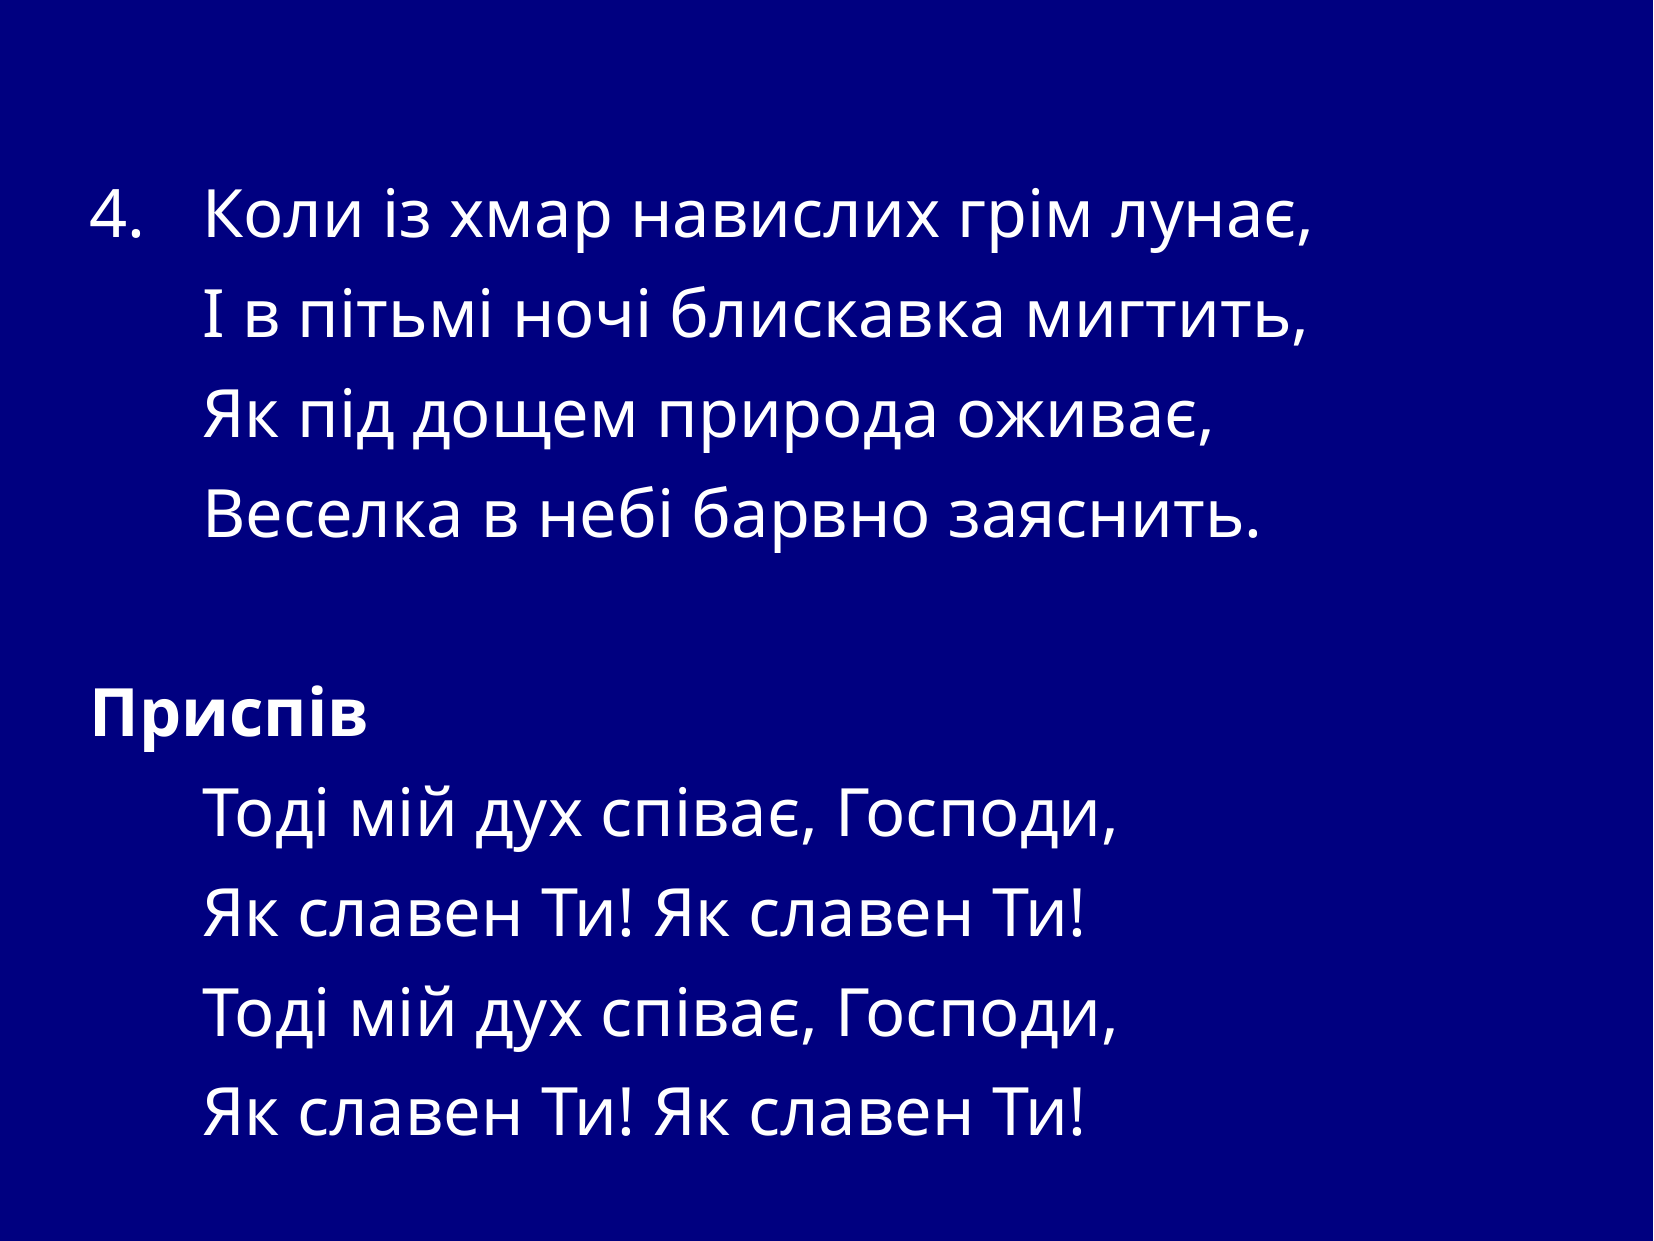

4.	Коли із хмар навислих грім лунає,
	І в пітьмі ночі блискавка мигтить,
	Як під дощем природа оживає,
	Веселка в небі барвно заяснить.
Приспів
	Тоді мій дух співає, Господи,
	Як славен Ти! Як славен Ти!
	Тоді мій дух співає, Господи,
	Як славен Ти! Як славен Ти!